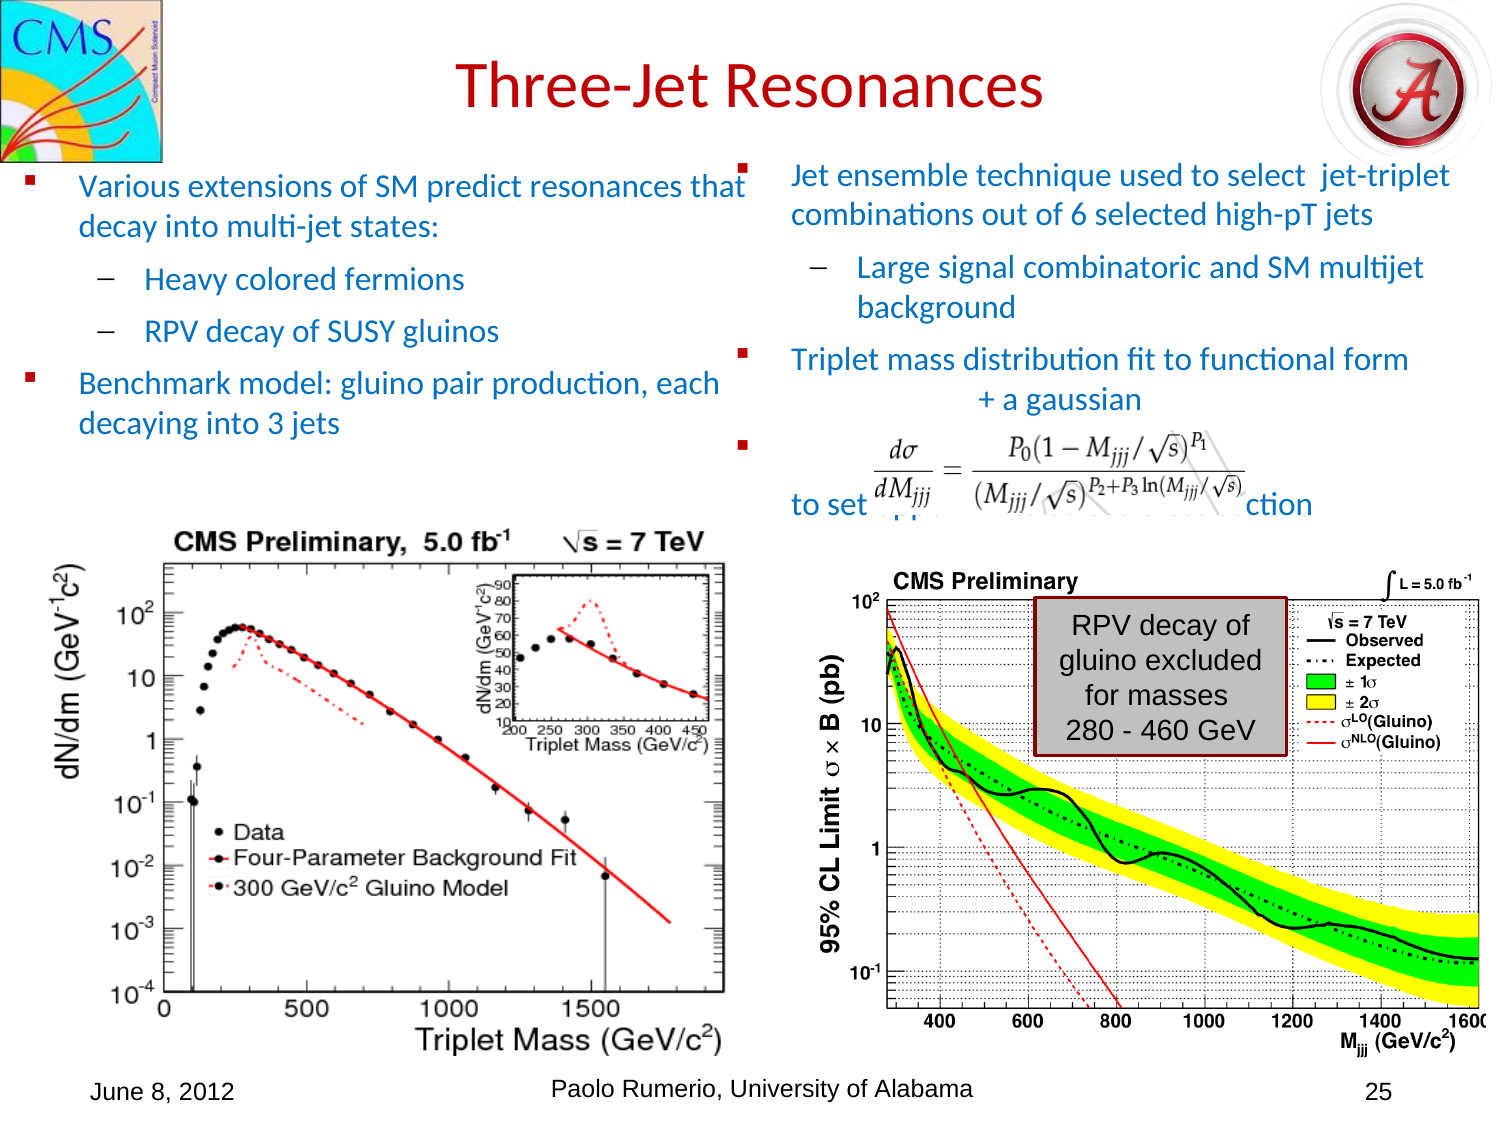

Three-Jet Resonances
Jet ensemble technique used to select jet-triplet combinations out of 6 selected high-pT jets
Large signal combinatoric and SM multijet background
Triplet mass distribution fit to functional form + a gaussian
to set upper limits on the cross section
Various extensions of SM predict resonances that decay into multi-jet states:
Heavy colored fermions
RPV decay of SUSY gluinos
Benchmark model: gluino pair production, each decaying into 3 jets
RPV decay of gluino excluded for masses
280 - 460 GeV
Paolo Rumerio, Univ. of Alabama
June 8, 2012
25